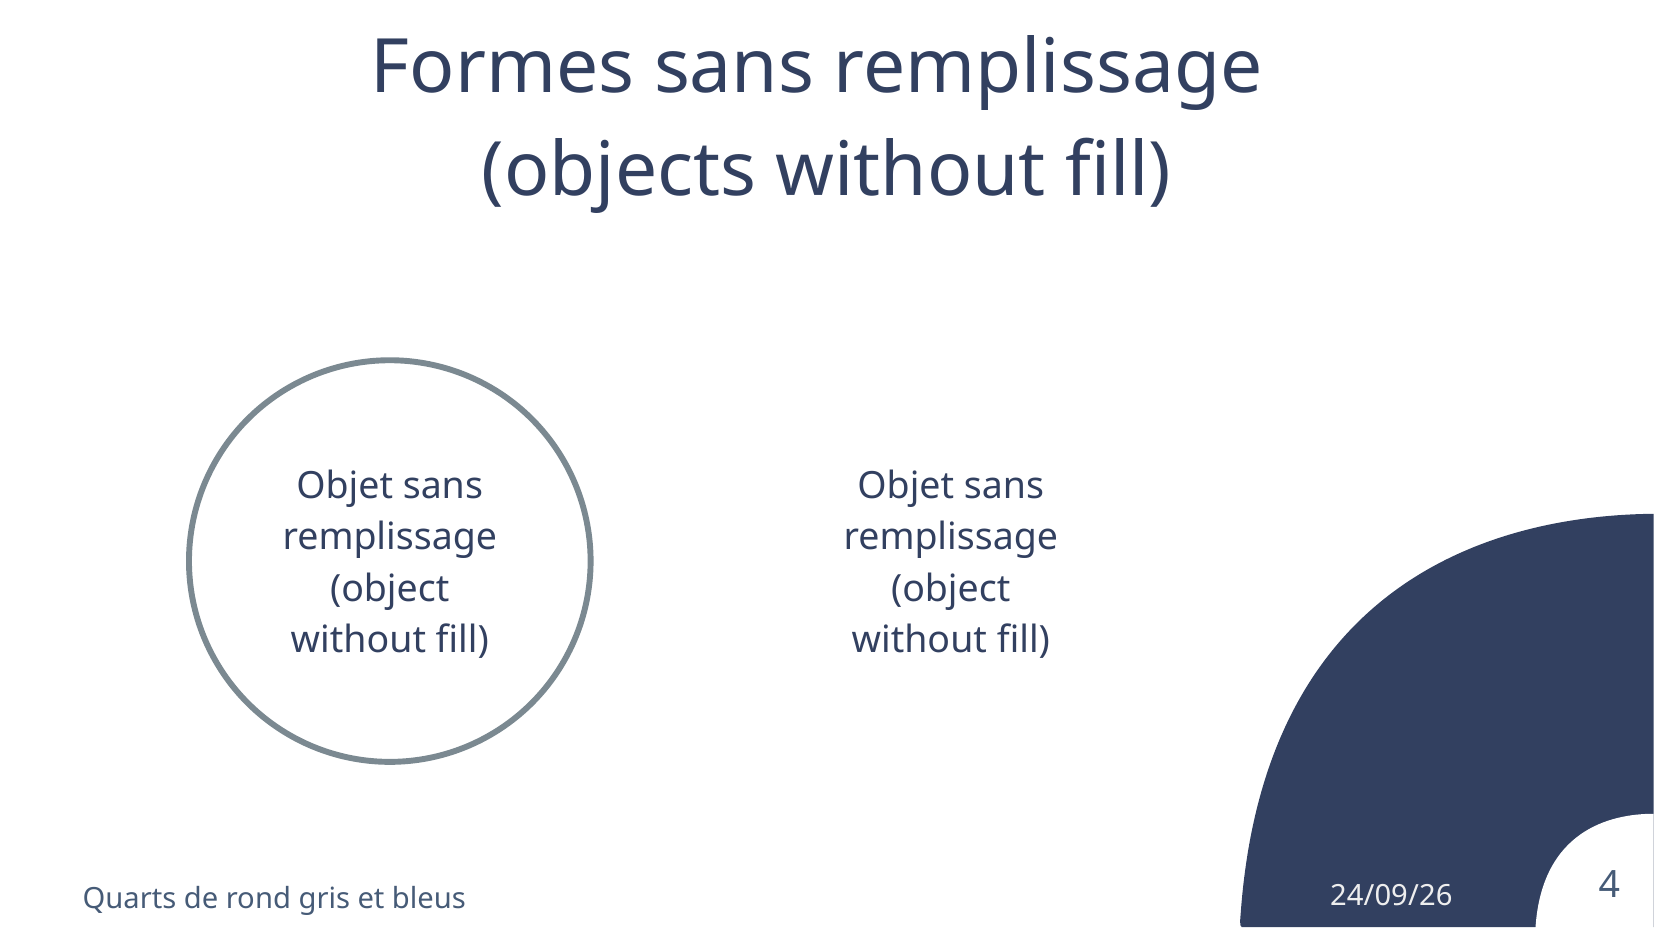

# Formes sans remplissage
(objects without fill)
Objet sans remplissage
(object without fill)
Objet sans remplissage
(object without fill)
4
Quarts de rond gris et bleus